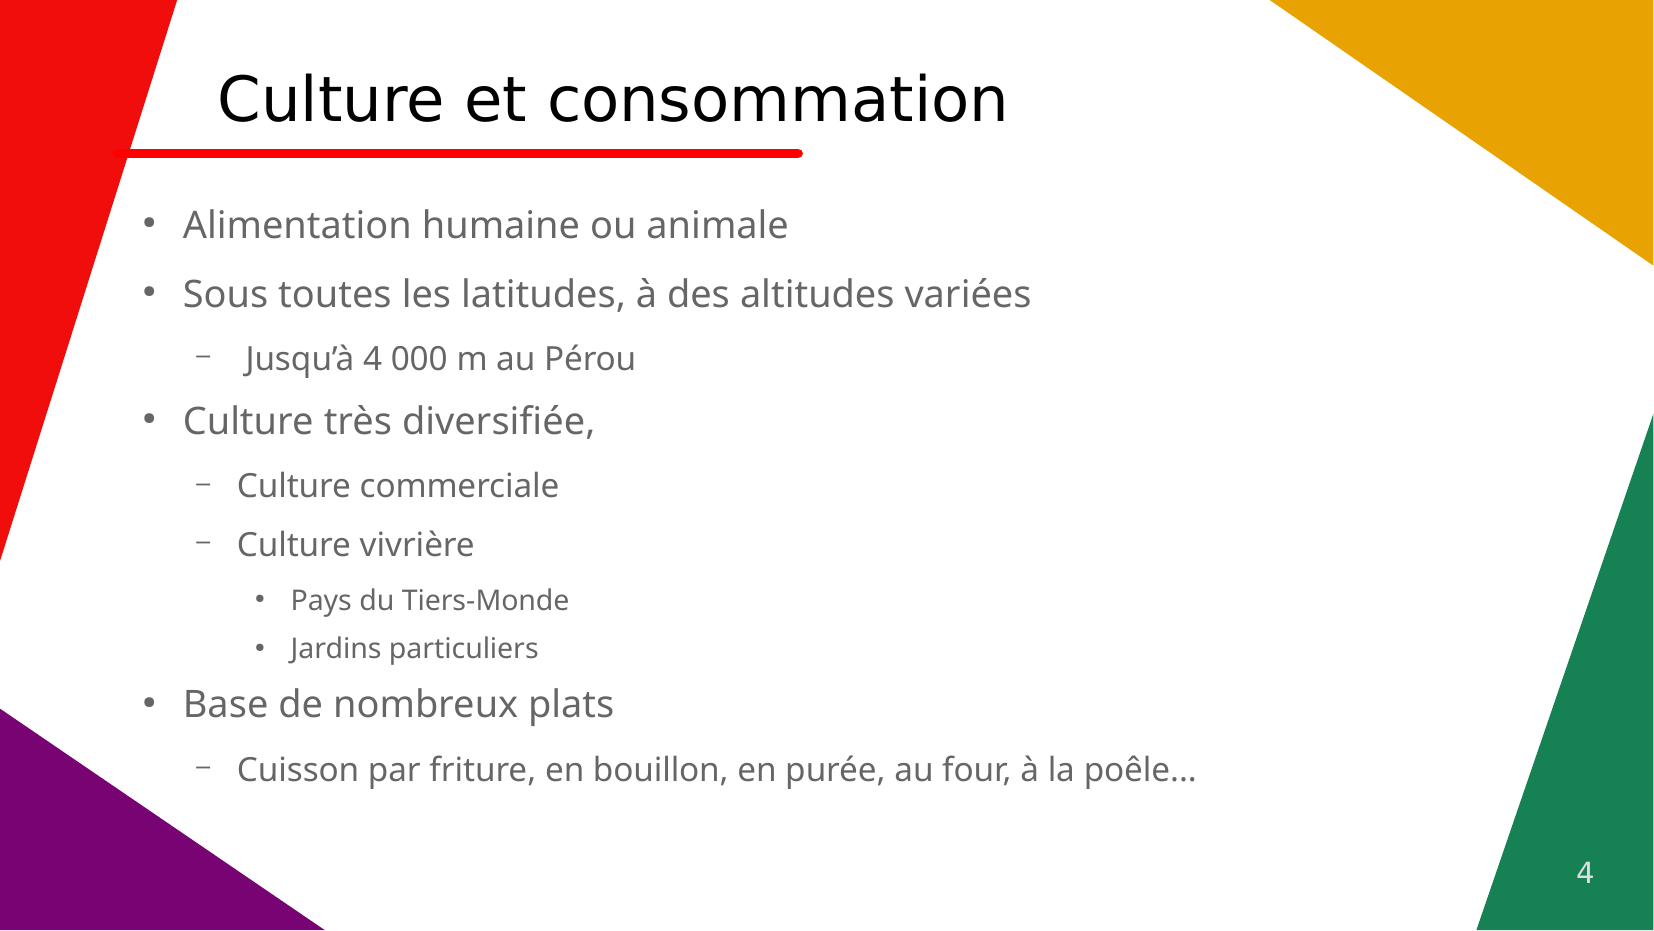

# Culture et consommation
Alimentation humaine ou animale
Sous toutes les latitudes, à des altitudes variées
 Jusqu’à 4 000 m au Pérou
Culture très diversifiée,
Culture commerciale
Culture vivrière
Pays du Tiers-Monde
Jardins particuliers
Base de nombreux plats
Cuisson par friture, en bouillon, en purée, au four, à la poêle...
4